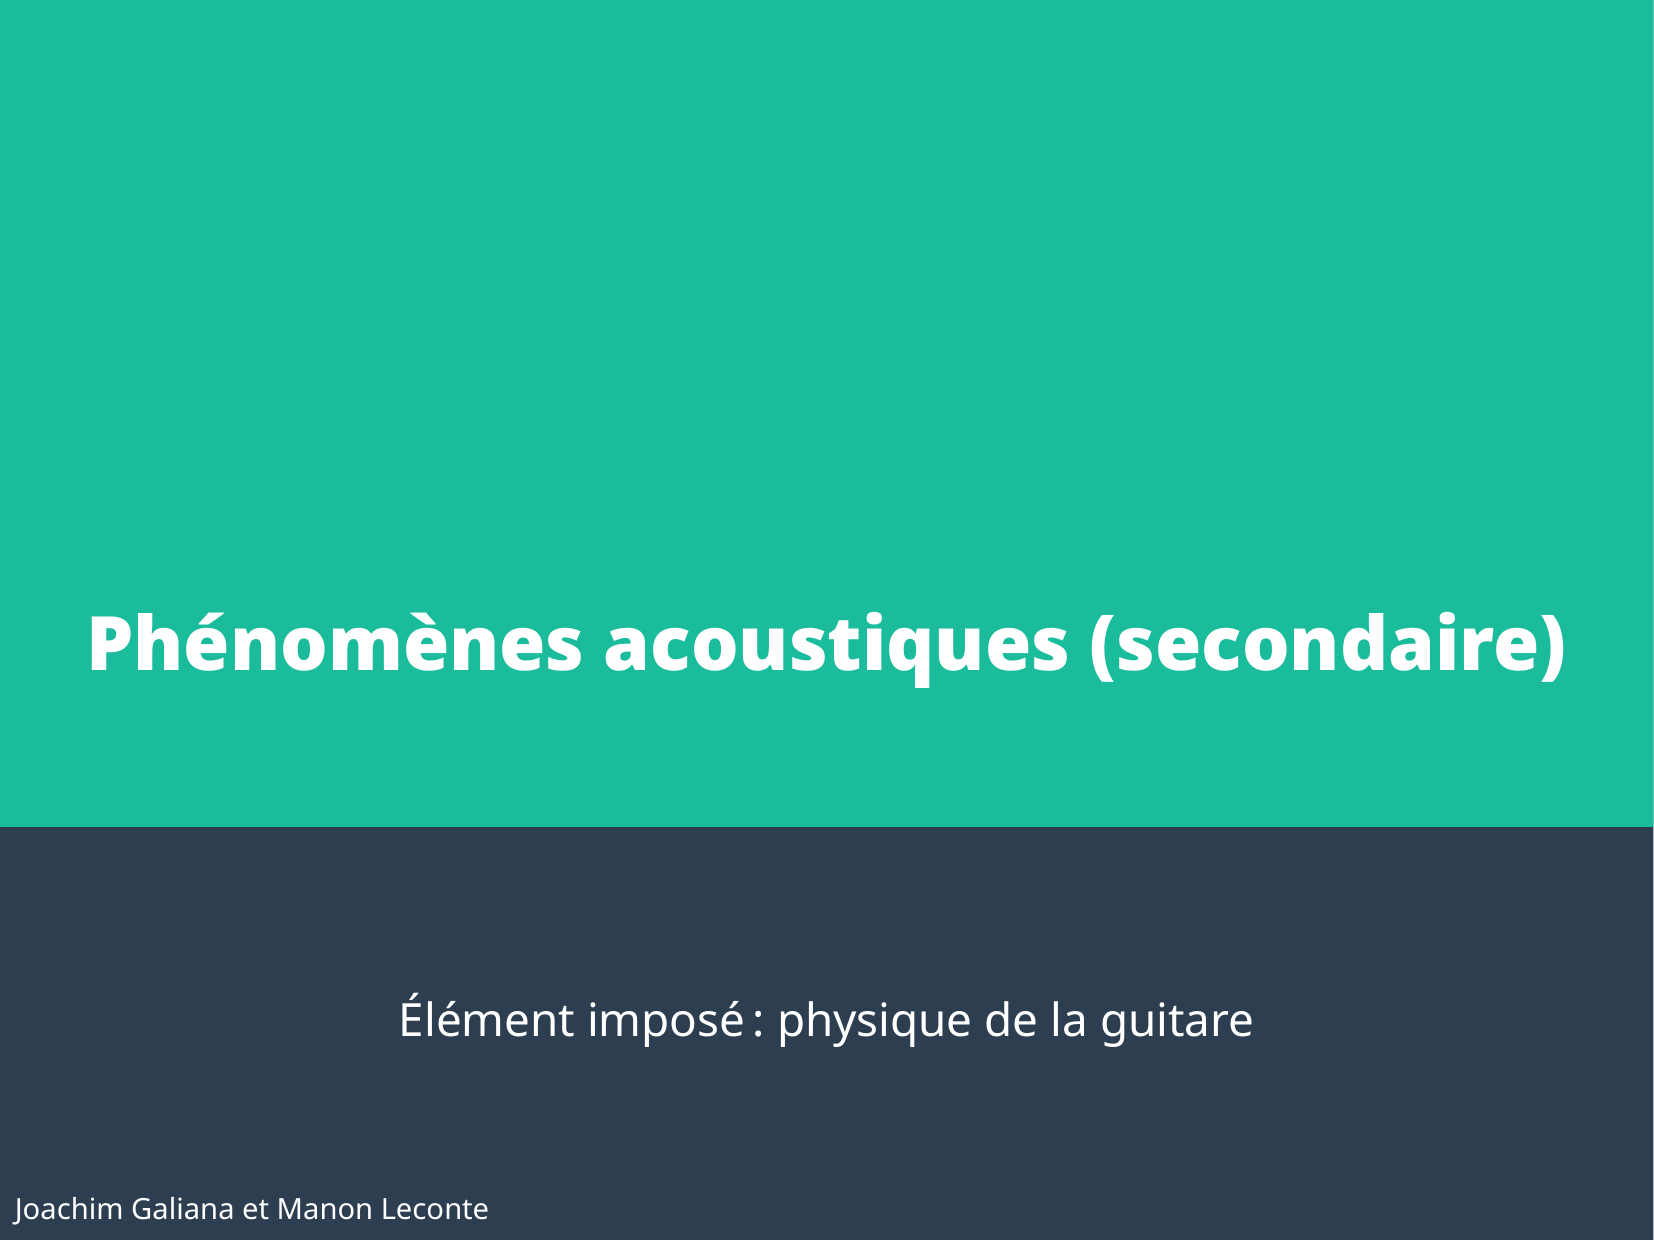

# Phénomènes acoustiques (secondaire)
Élément imposé : physique de la guitare
Joachim Galiana et Manon Leconte